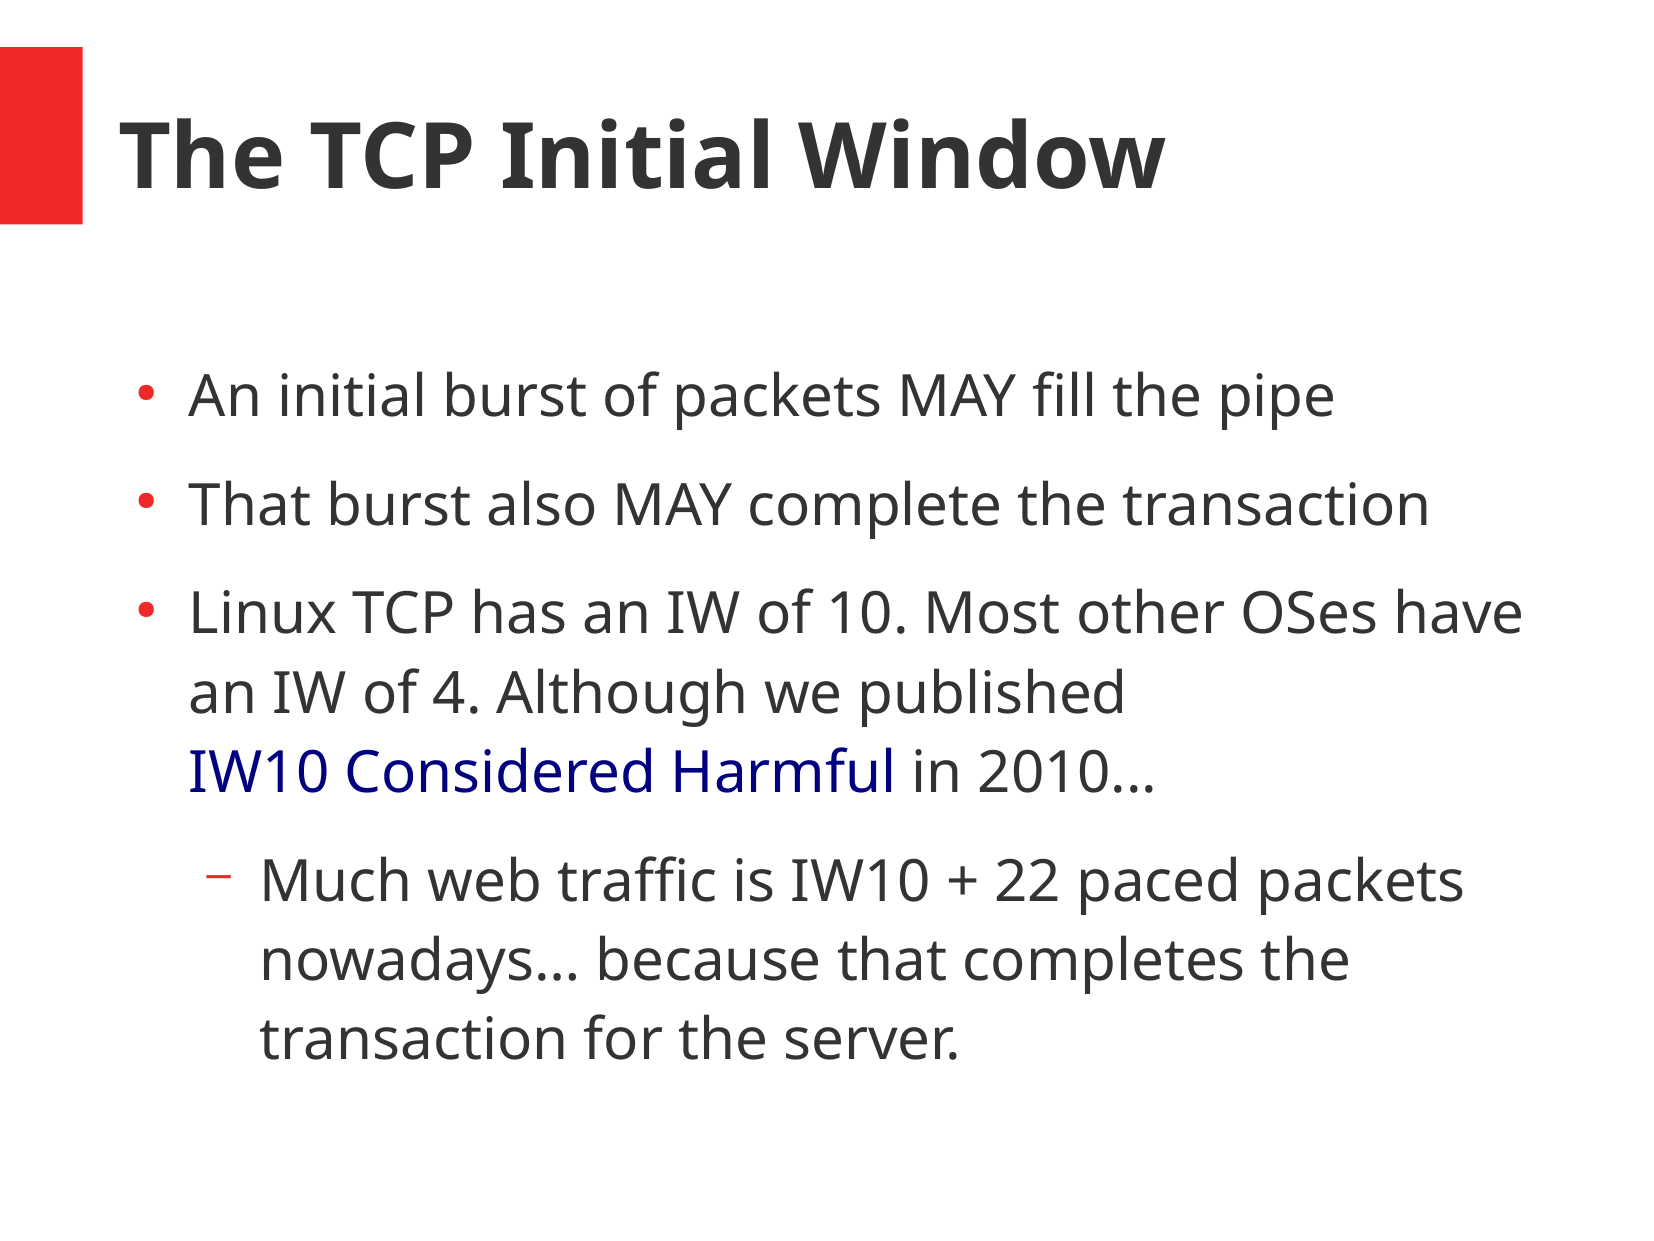

# The TCP Initial Window
An initial burst of packets MAY fill the pipe
That burst also MAY complete the transaction
Linux TCP has an IW of 10. Most other OSes have an IW of 4. Although we publishedIW10 Considered Harmful in 2010...
Much web traffic is IW10 + 22 paced packets nowadays… because that completes the transaction for the server.